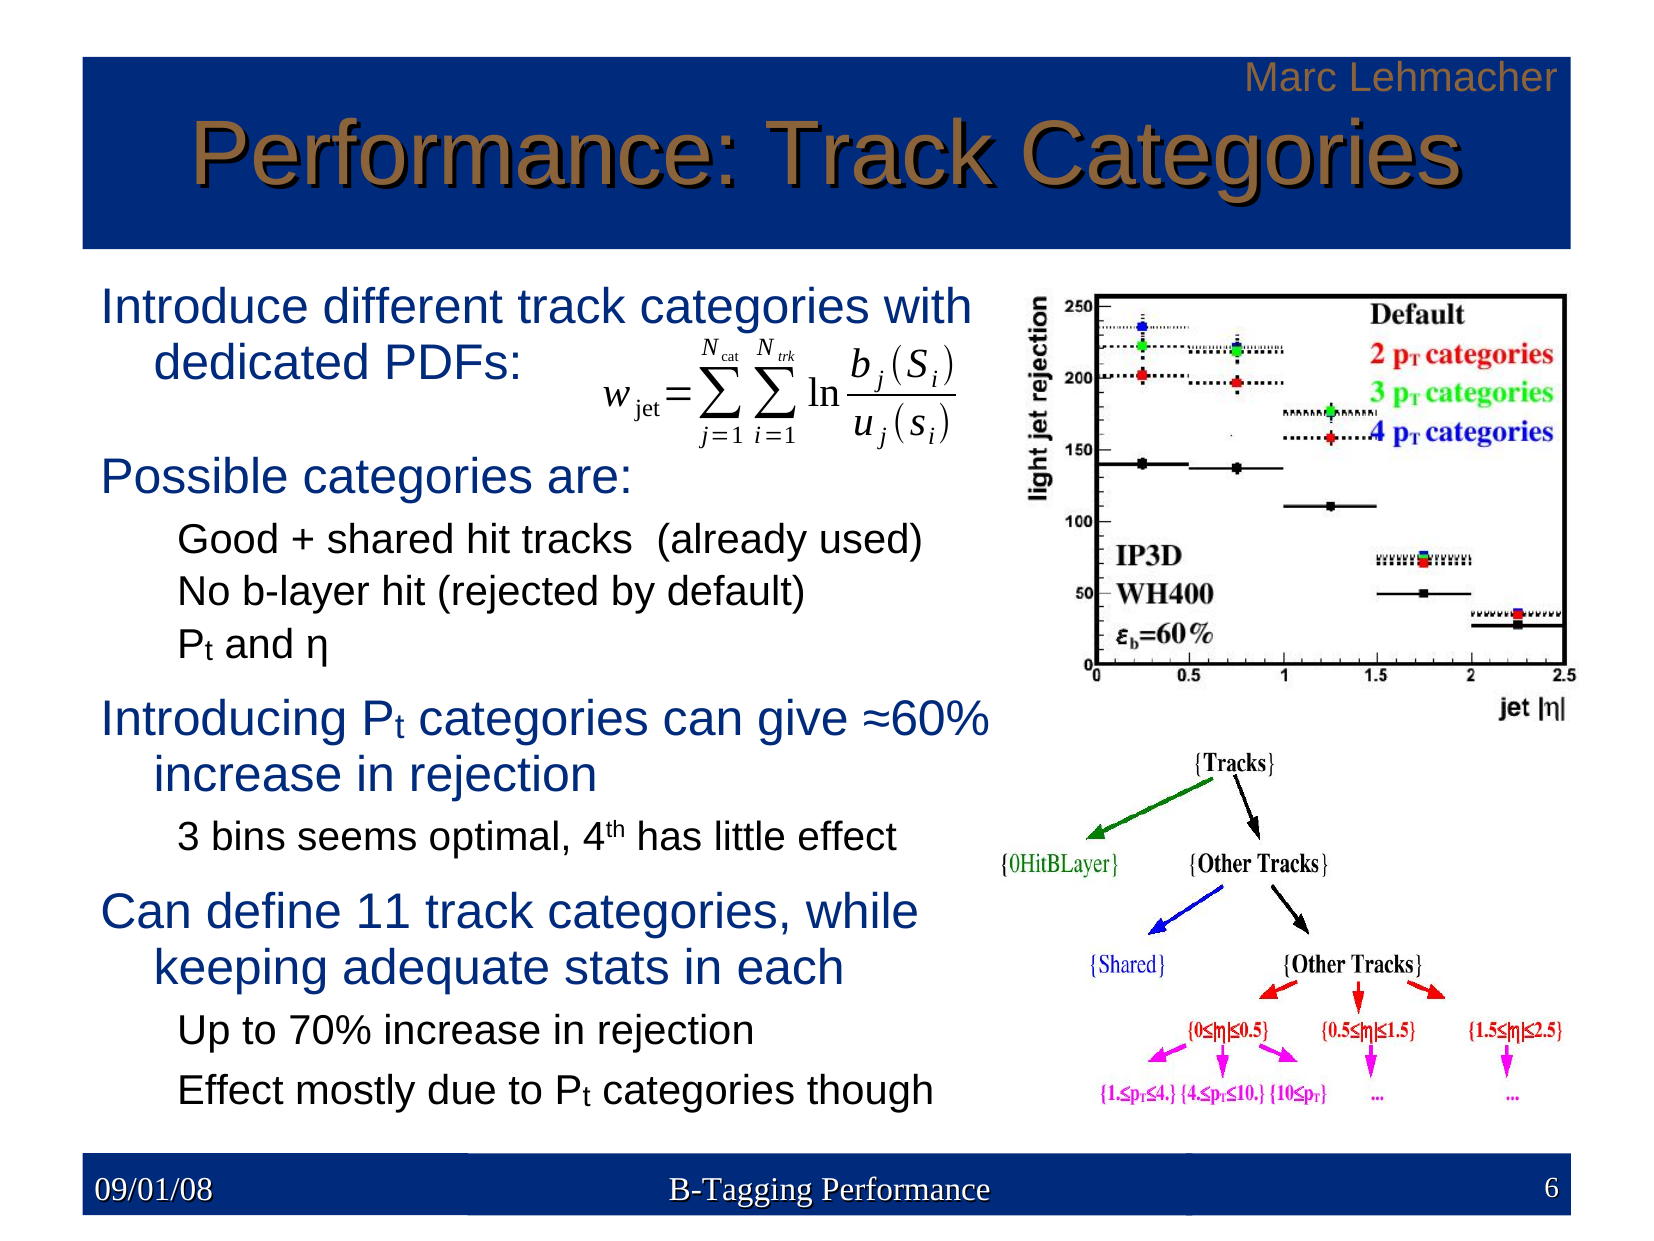

Marc Lehmacher
# Performance: Track Categories
Introduce different track categories with dedicated PDFs:
Possible categories are:
Good + shared hit tracks (already used)
No b-layer hit (rejected by default)
Pt and η
Introducing Pt categories can give ≈60% increase in rejection
3 bins seems optimal, 4th has little effect
Can define 11 track categories, while keeping adequate stats in each
Up to 70% increase in rejection
Effect mostly due to Pt categories though
B-Tagging Performance
6